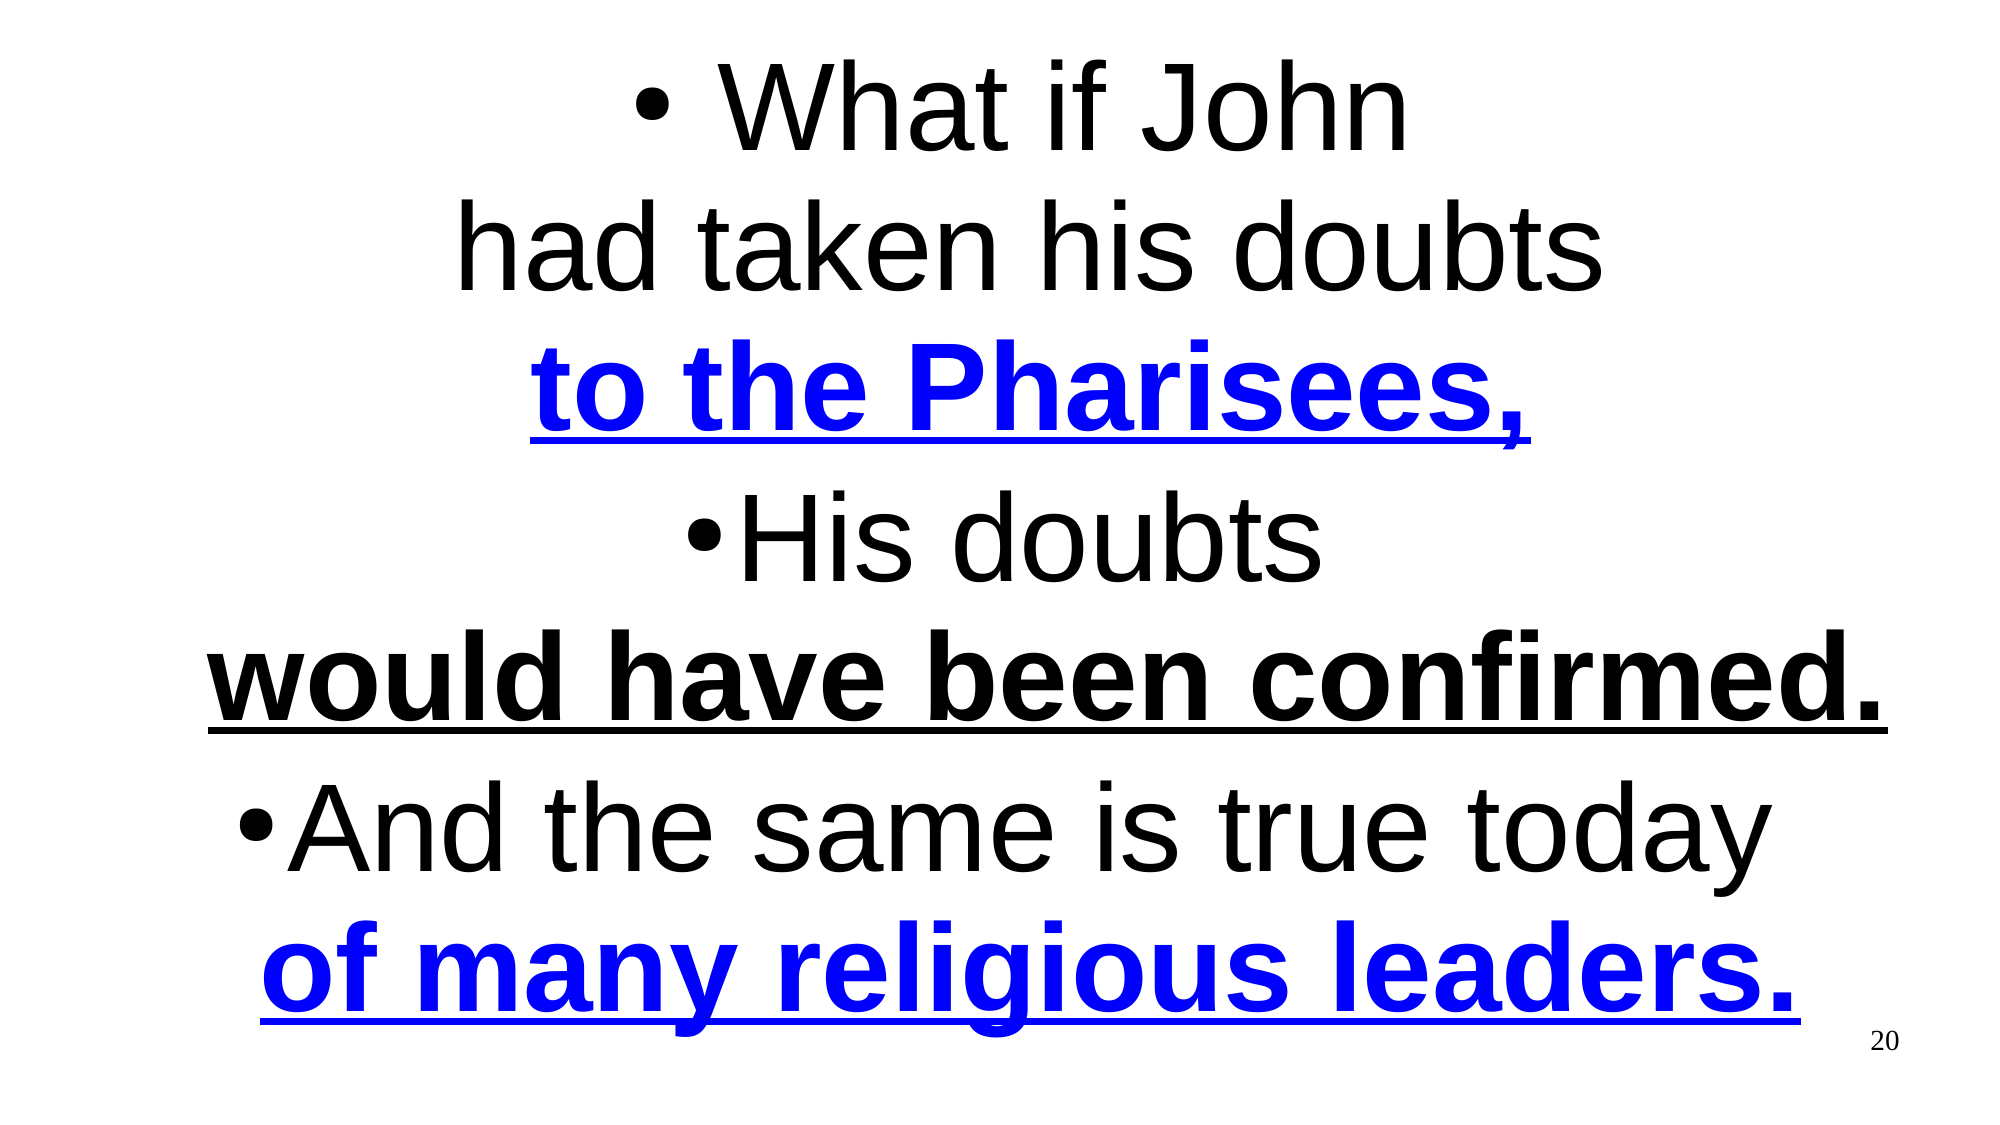

# What if John had taken his doubts to the Pharisees,
His doubts
would have been confirmed.
And the same is true today
of many religious leaders.
20